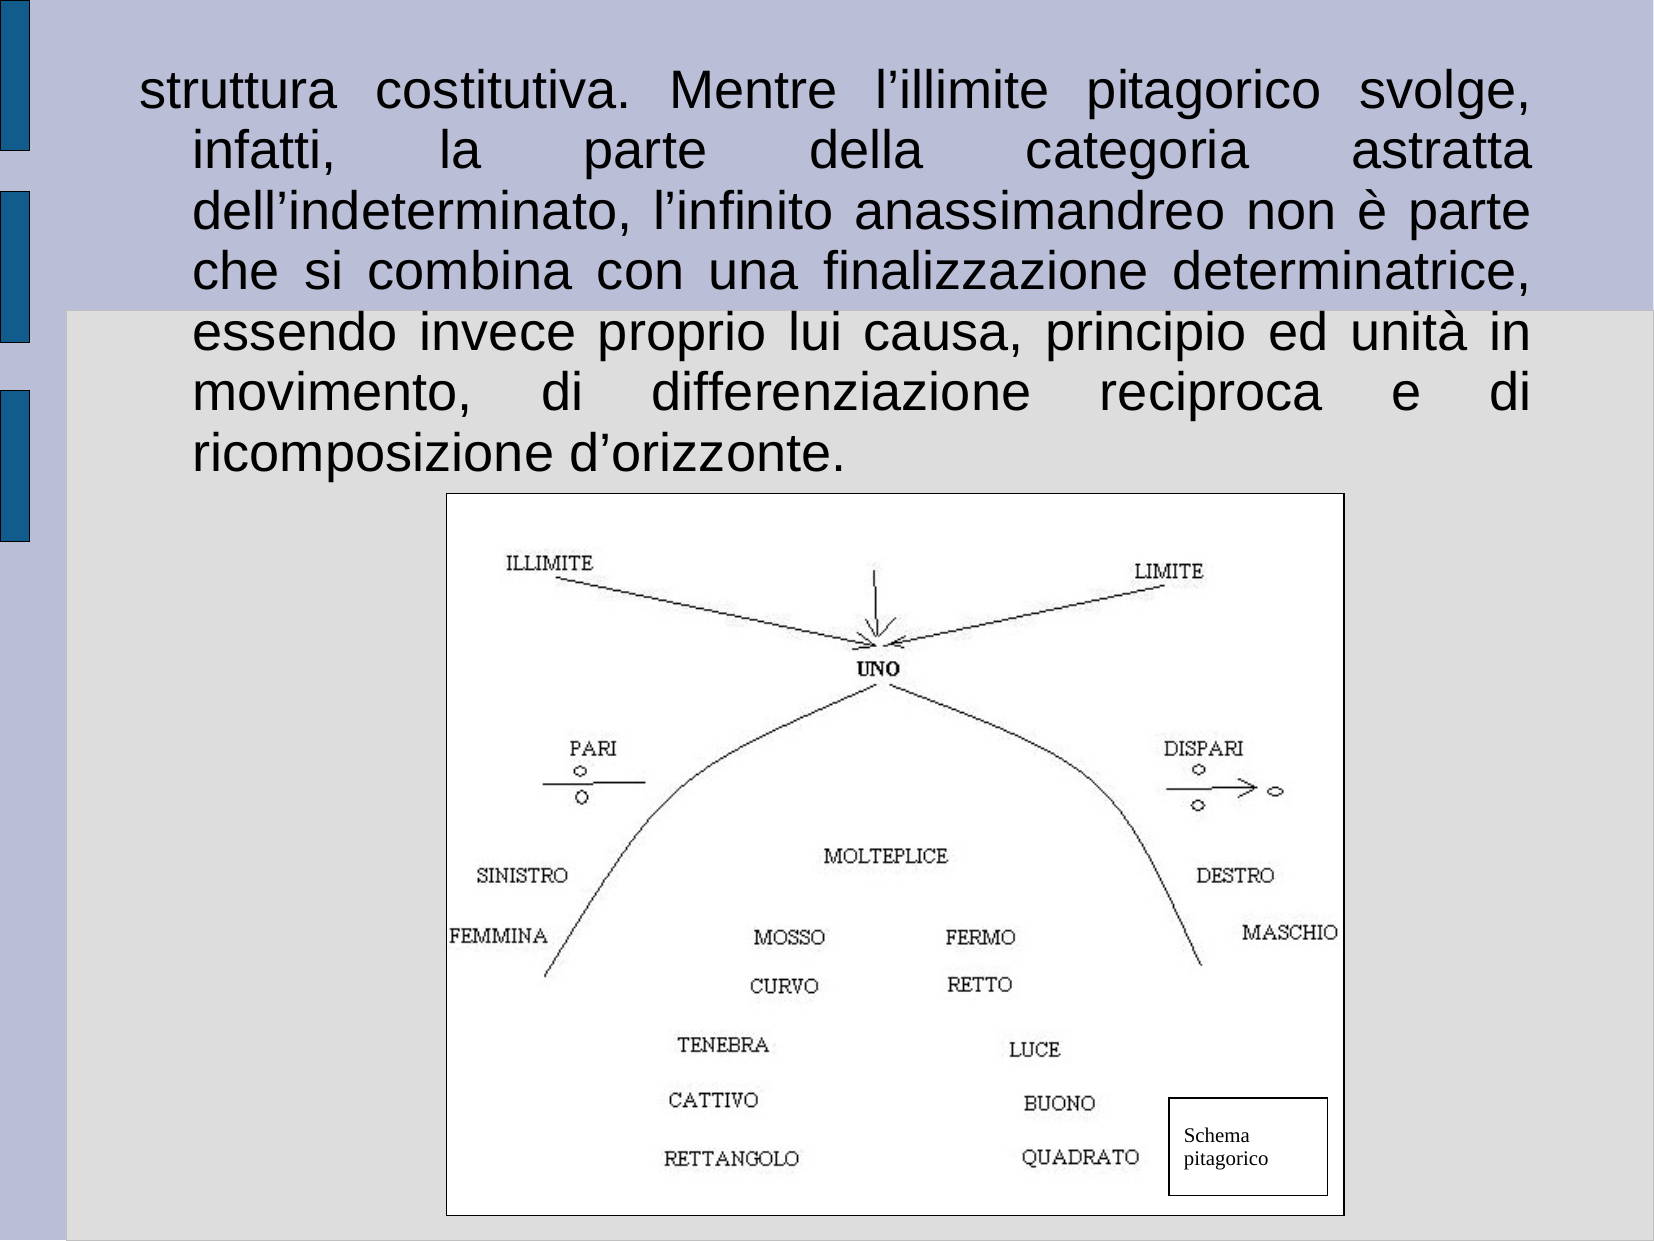

struttura costitutiva. Mentre l’illimite pitagorico svolge, infatti, la parte della categoria astratta dell’indeterminato, l’infinito anassimandreo non è parte che si combina con una finalizzazione determinatrice, essendo invece proprio lui causa, principio ed unità in movimento, di differenziazione reciproca e di ricomposizione d’orizzonte.
#
Schema
pitagorico